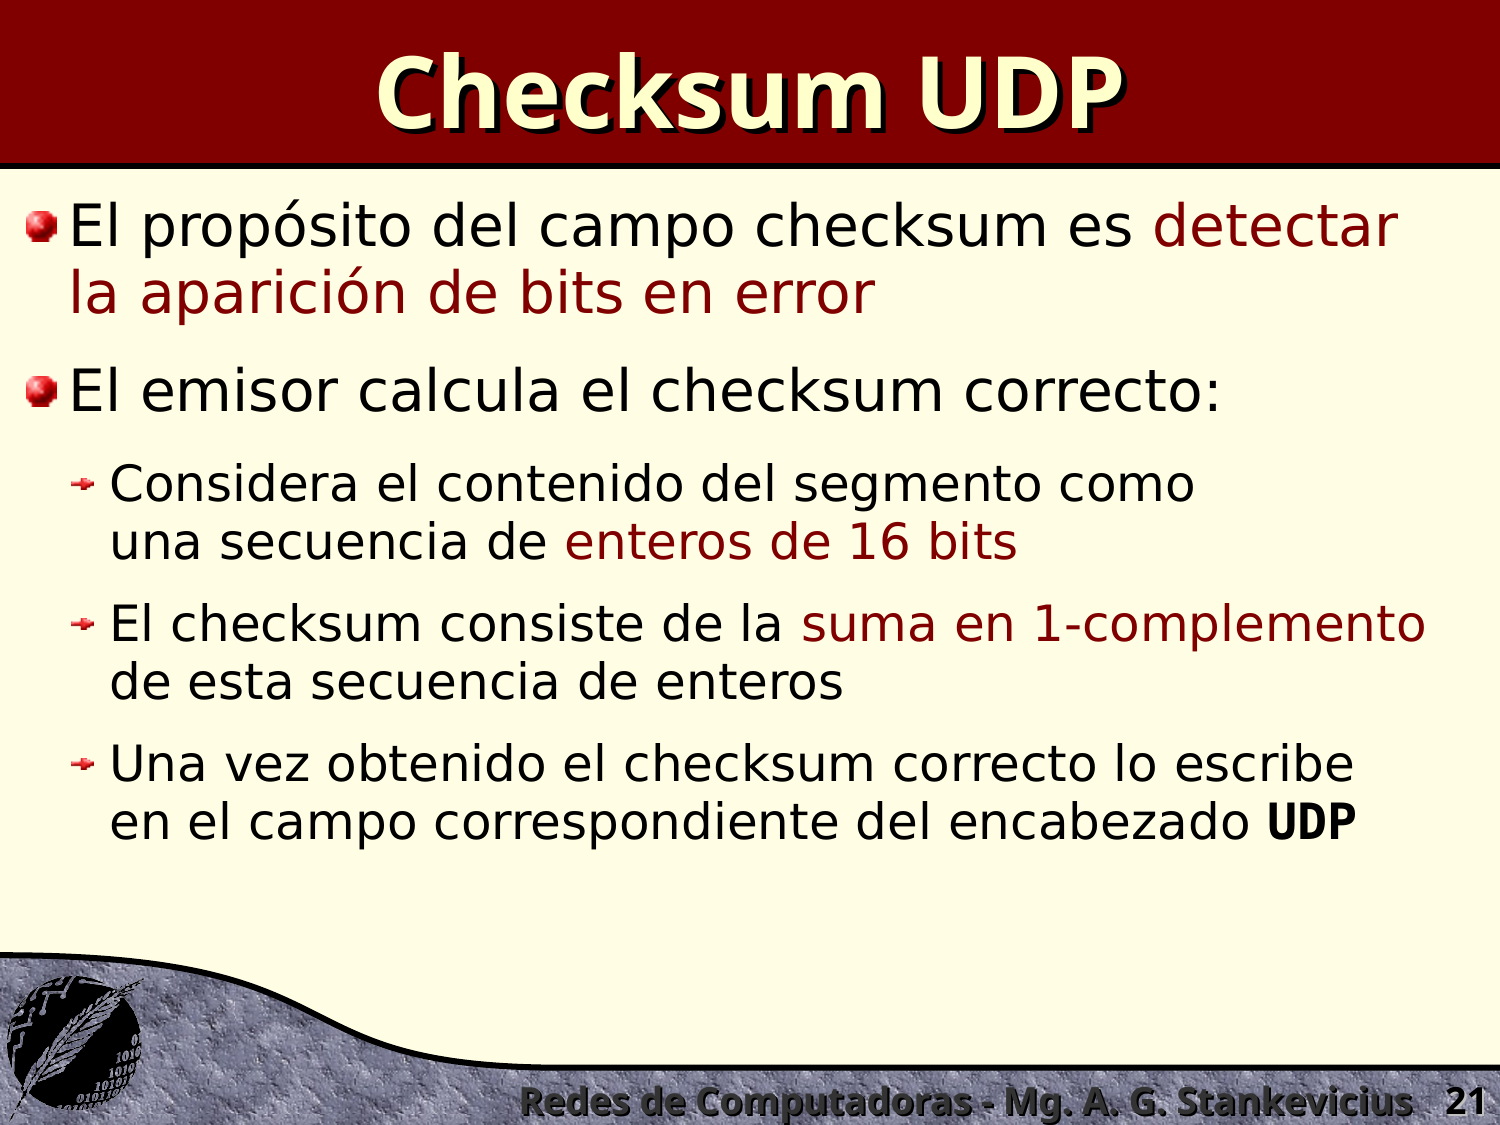

# Checksum UDP
El propósito del campo checksum es detectar
la aparición de bits en error
El emisor calcula el checksum correcto:
Considera el contenido del segmento como
una secuencia de enteros de 16 bits
El checksum consiste de la suma en 1-complemento de esta secuencia de enteros
Una vez obtenido el checksum correcto lo escribe
en el campo correspondiente del encabezado UDP
21